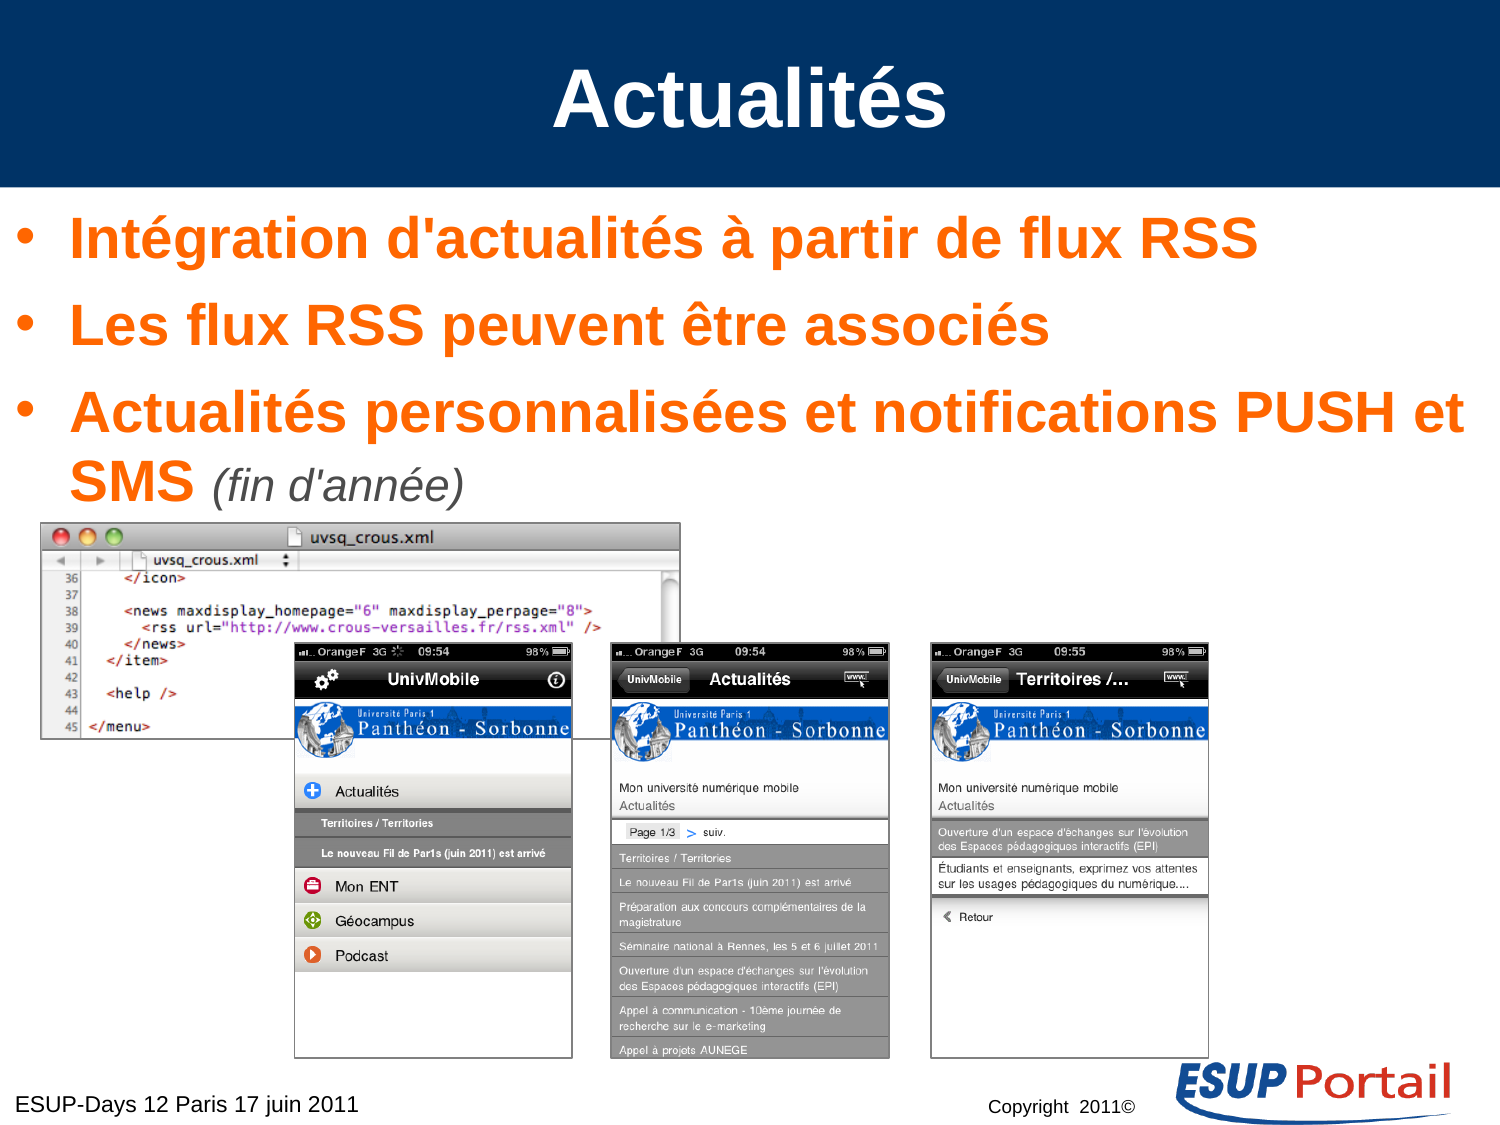

Actualités
Intégration d'actualités à partir de flux RSS
Les flux RSS peuvent être associés
Actualités personnalisées et notifications PUSH et SMS (fin d'année)
ESUP-Days 12 Paris 17 juin 2011